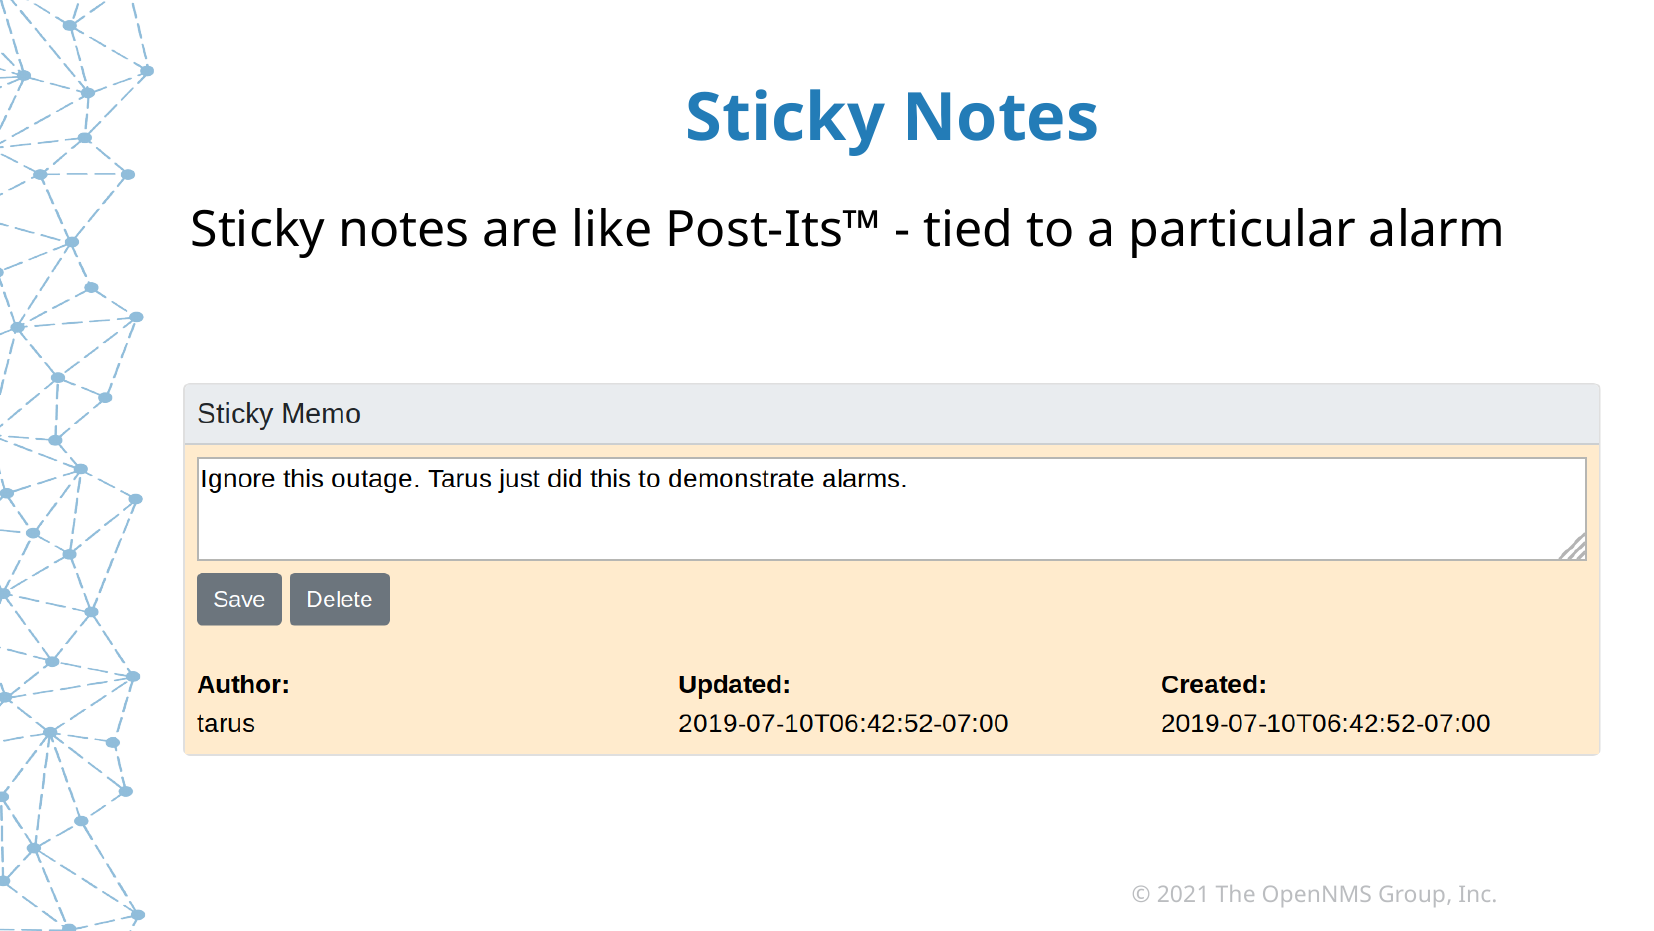

# Sticky Notes
Sticky notes are like Post-Its™ - tied to a particular alarm